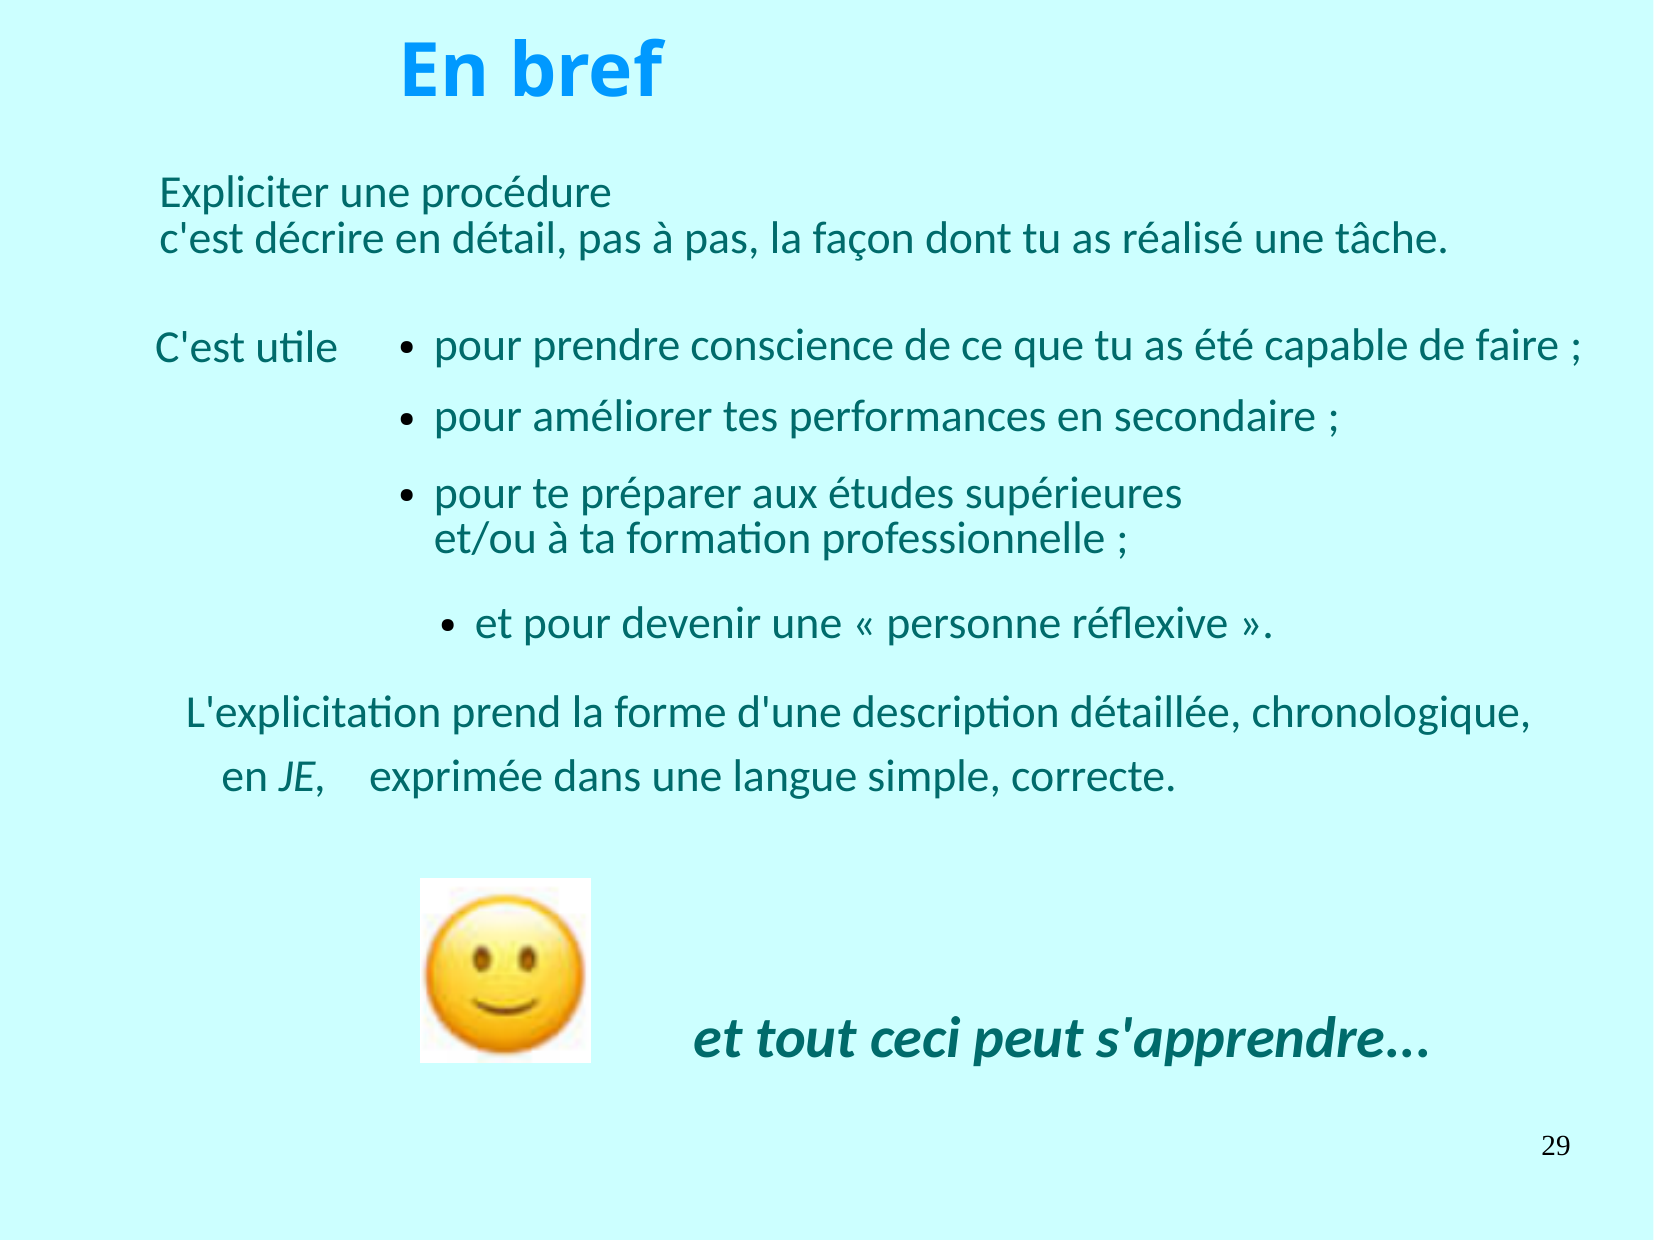

En bref
Expliciter une procédure
c'est décrire en détail, pas à pas, la façon dont tu as réalisé une tâche.
pour prendre conscience de ce que tu as été capable de faire ;
C'est utile
pour améliorer tes performances en secondaire ;
pour te préparer aux études supérieures
et/ou à ta formation professionnelle ;
et pour devenir une « personne réflexive ».
L'explicitation prend la forme d'une description détaillée, chronologique,
en JE,
exprimée dans une langue simple, correcte.
et tout ceci peut s'apprendre...
29